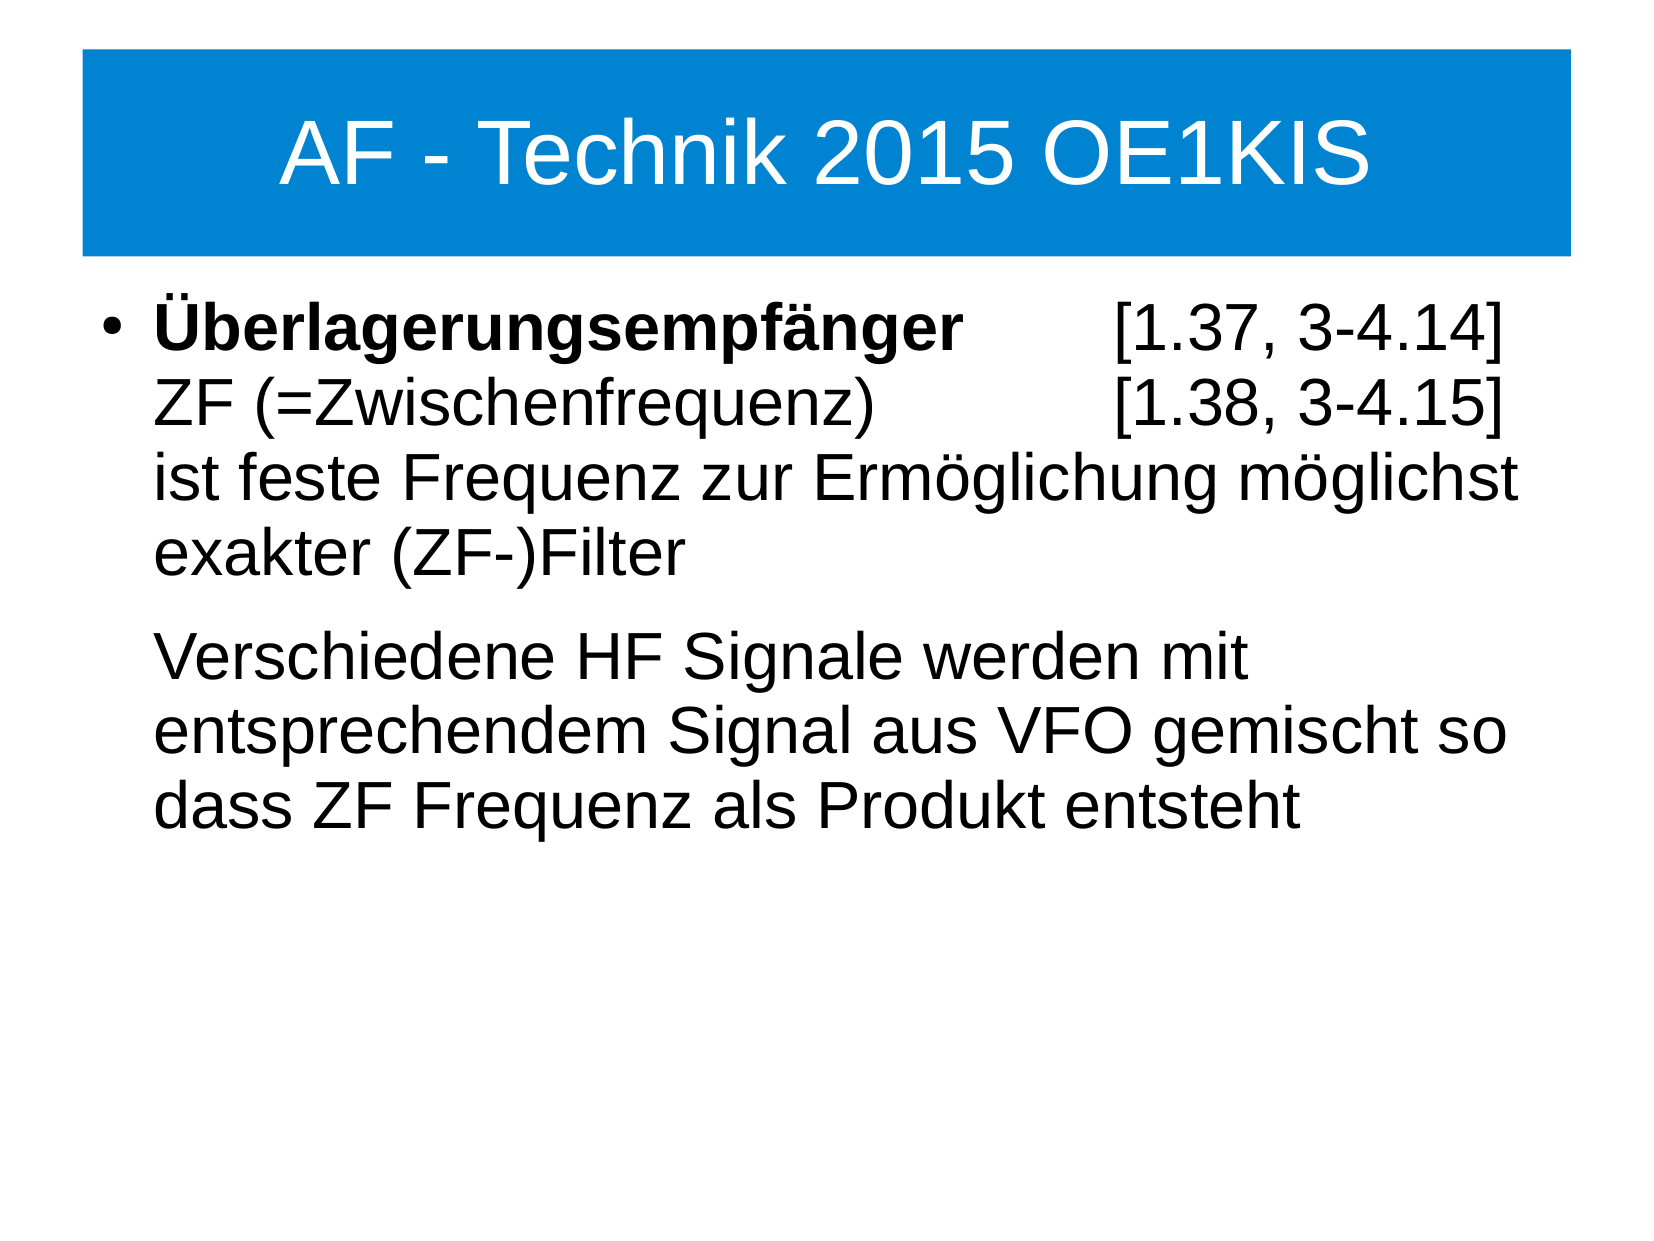

# AF - Technik 2015 OE1KIS
Überlagerungsempfänger			[1.37, 3-4.14]
ZF (=Zwischenfrequenz)				[1.38, 3-4.15]
ist feste Frequenz zur Ermöglichung möglichst exakter (ZF-)Filter
Verschiedene HF Signale werden mit entsprechendem Signal aus VFO gemischt so dass ZF Frequenz als Produkt entsteht